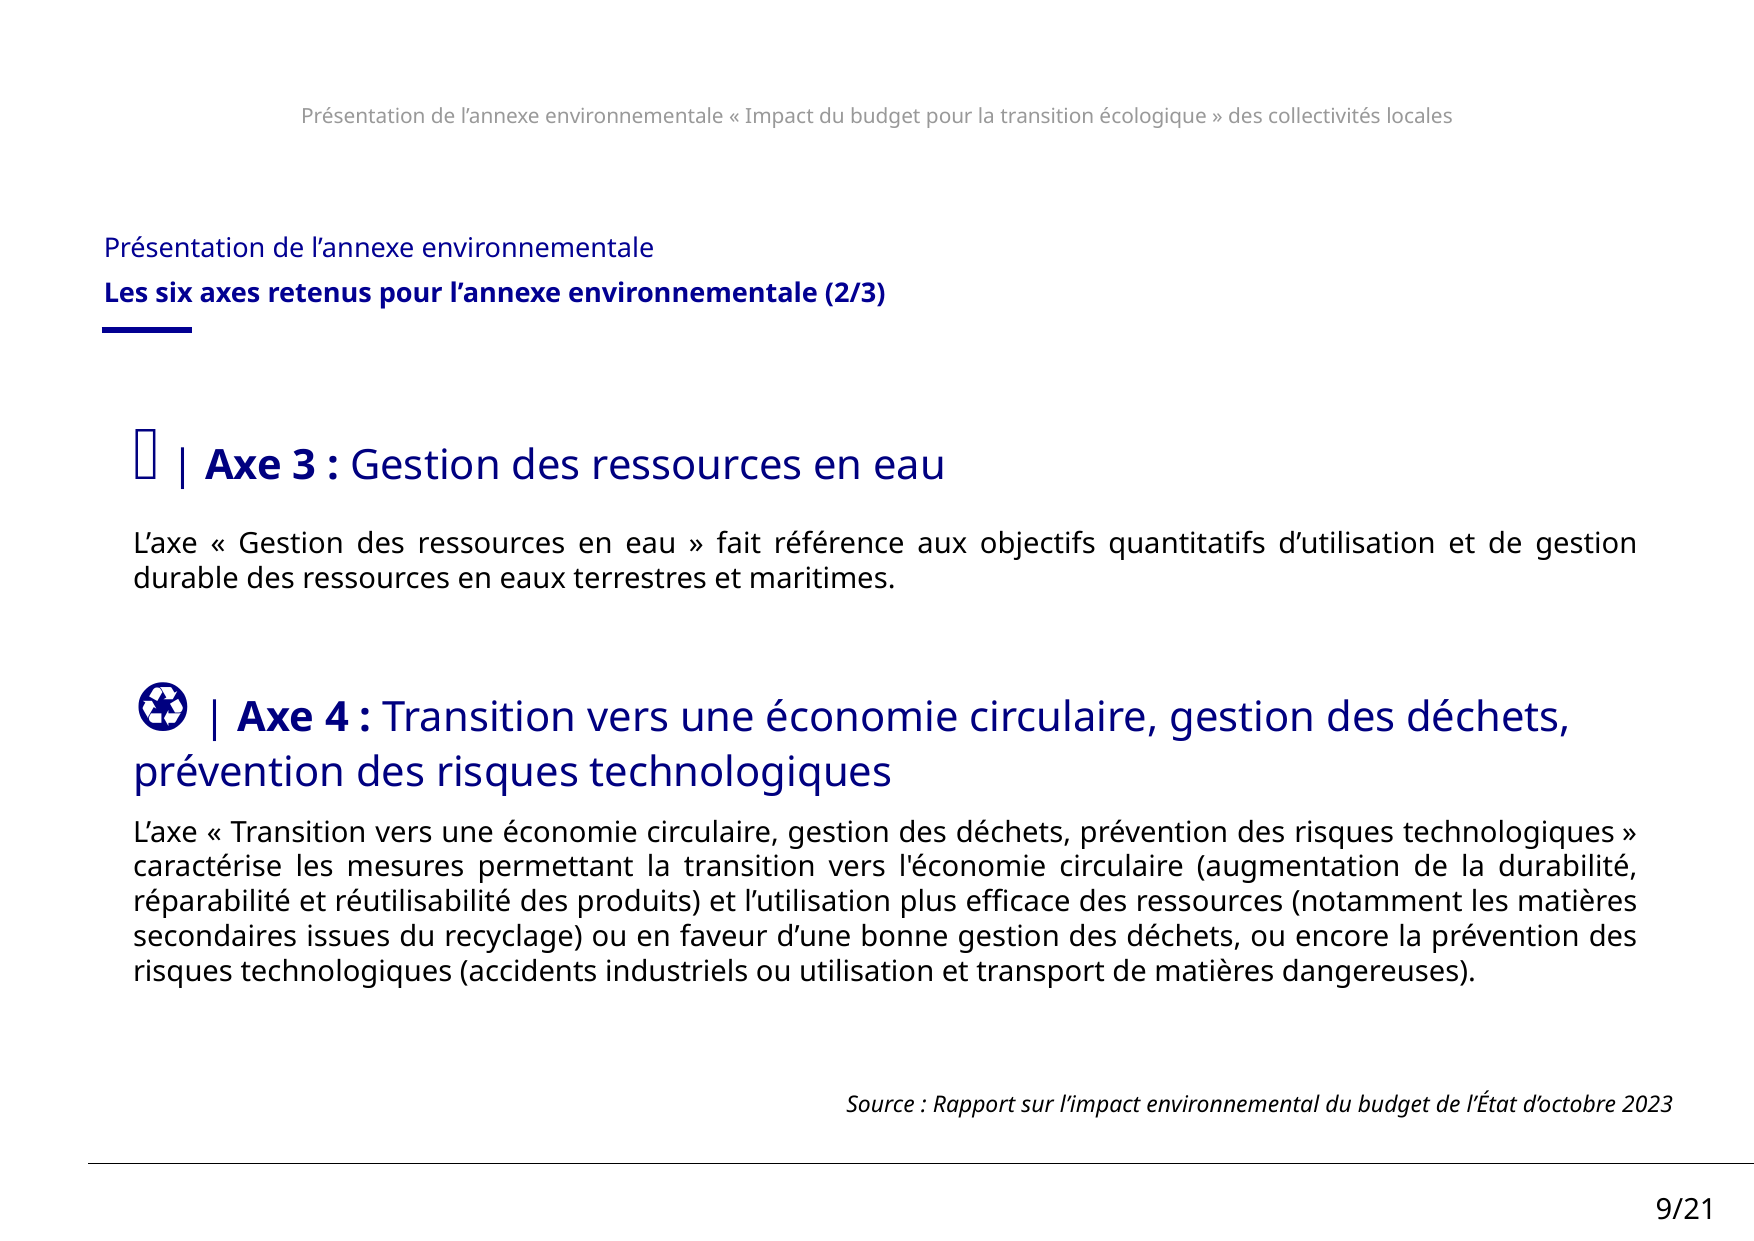

Présentation de l’annexe environnementale « Impact du budget pour la transition écologique » des collectivités locales
Présentation de l’annexe environnementale
Les six axes retenus pour l’annexe environnementale (2/3)
ô | Axe 3 : Gestion des ressources en eau
L’axe « Gestion des ressources en eau » fait référence aux objectifs quantitatifs d’utilisation et de gestion durable des ressources en eaux terrestres et maritimes.
♼ | Axe 4 : Transition vers une économie circulaire, gestion des déchets, prévention des risques technologiques
L’axe « Transition vers une économie circulaire, gestion des déchets, prévention des risques technologiques » caractérise les mesures permettant la transition vers l'économie circulaire (augmentation de la durabilité, réparabilité et réutilisabilité des produits) et l’utilisation plus efficace des ressources (notamment les matières secondaires issues du recyclage) ou en faveur d’une bonne gestion des déchets, ou encore la prévention des risques technologiques (accidents industriels ou utilisation et transport de matières dangereuses).
Source : Rapport sur l’impact environnemental du budget de l’État d’octobre 2023